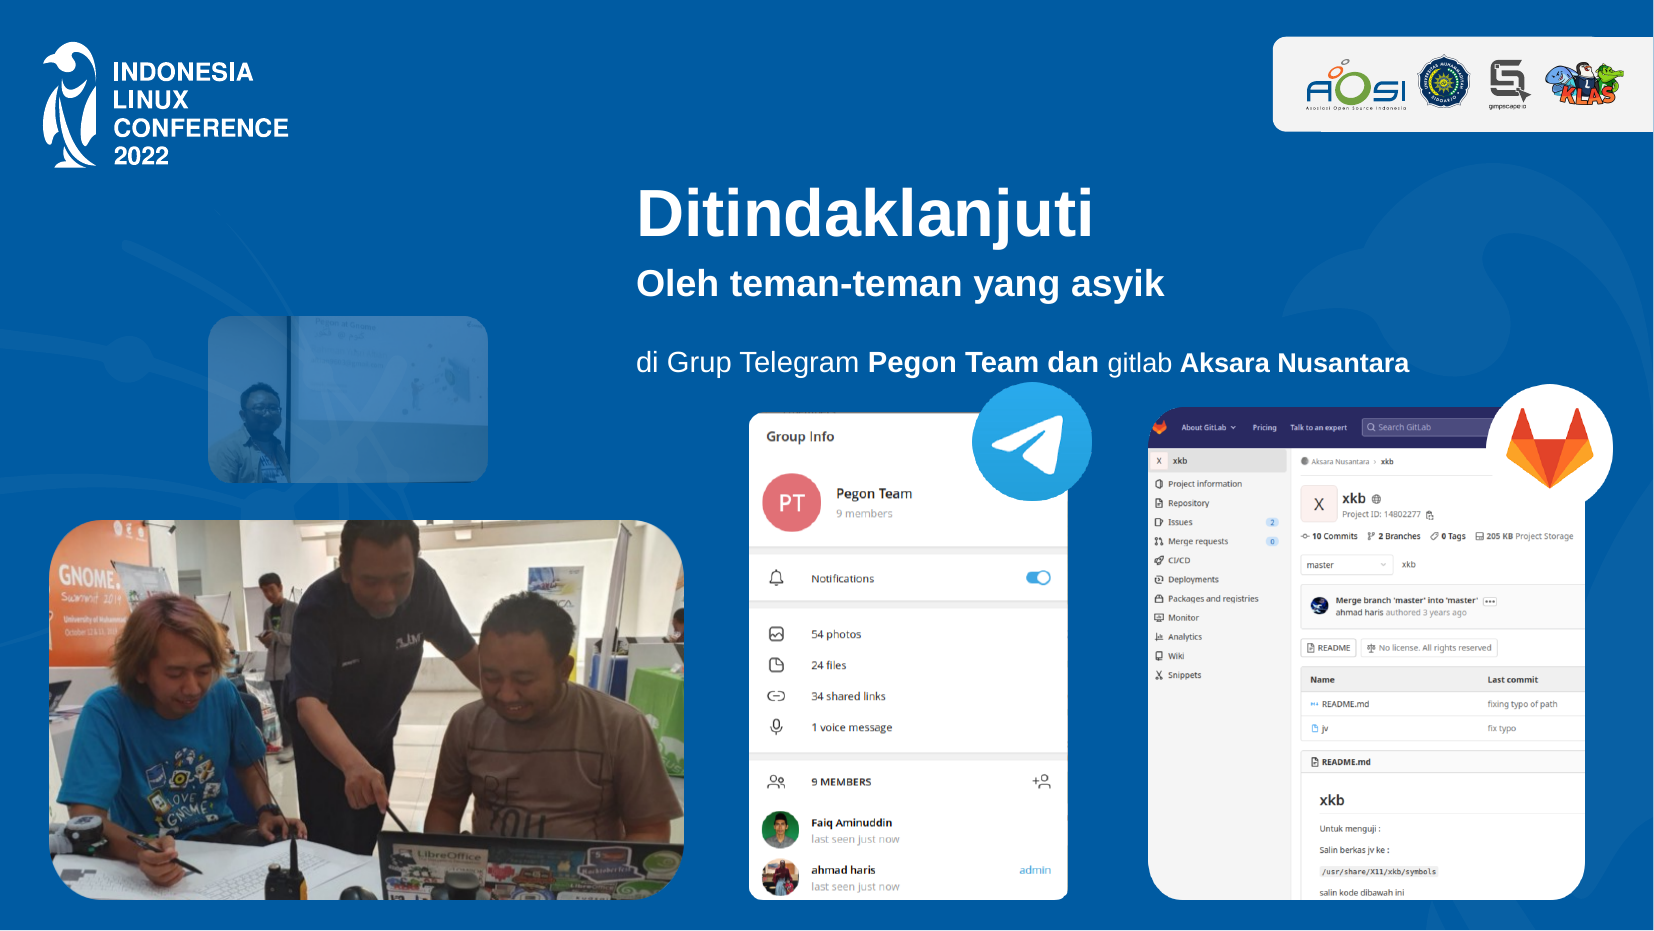

# Ditindaklanjuti
Oleh teman-teman yang asyik
di Grup Telegram Pegon Team dan gitlab Aksara Nusantara